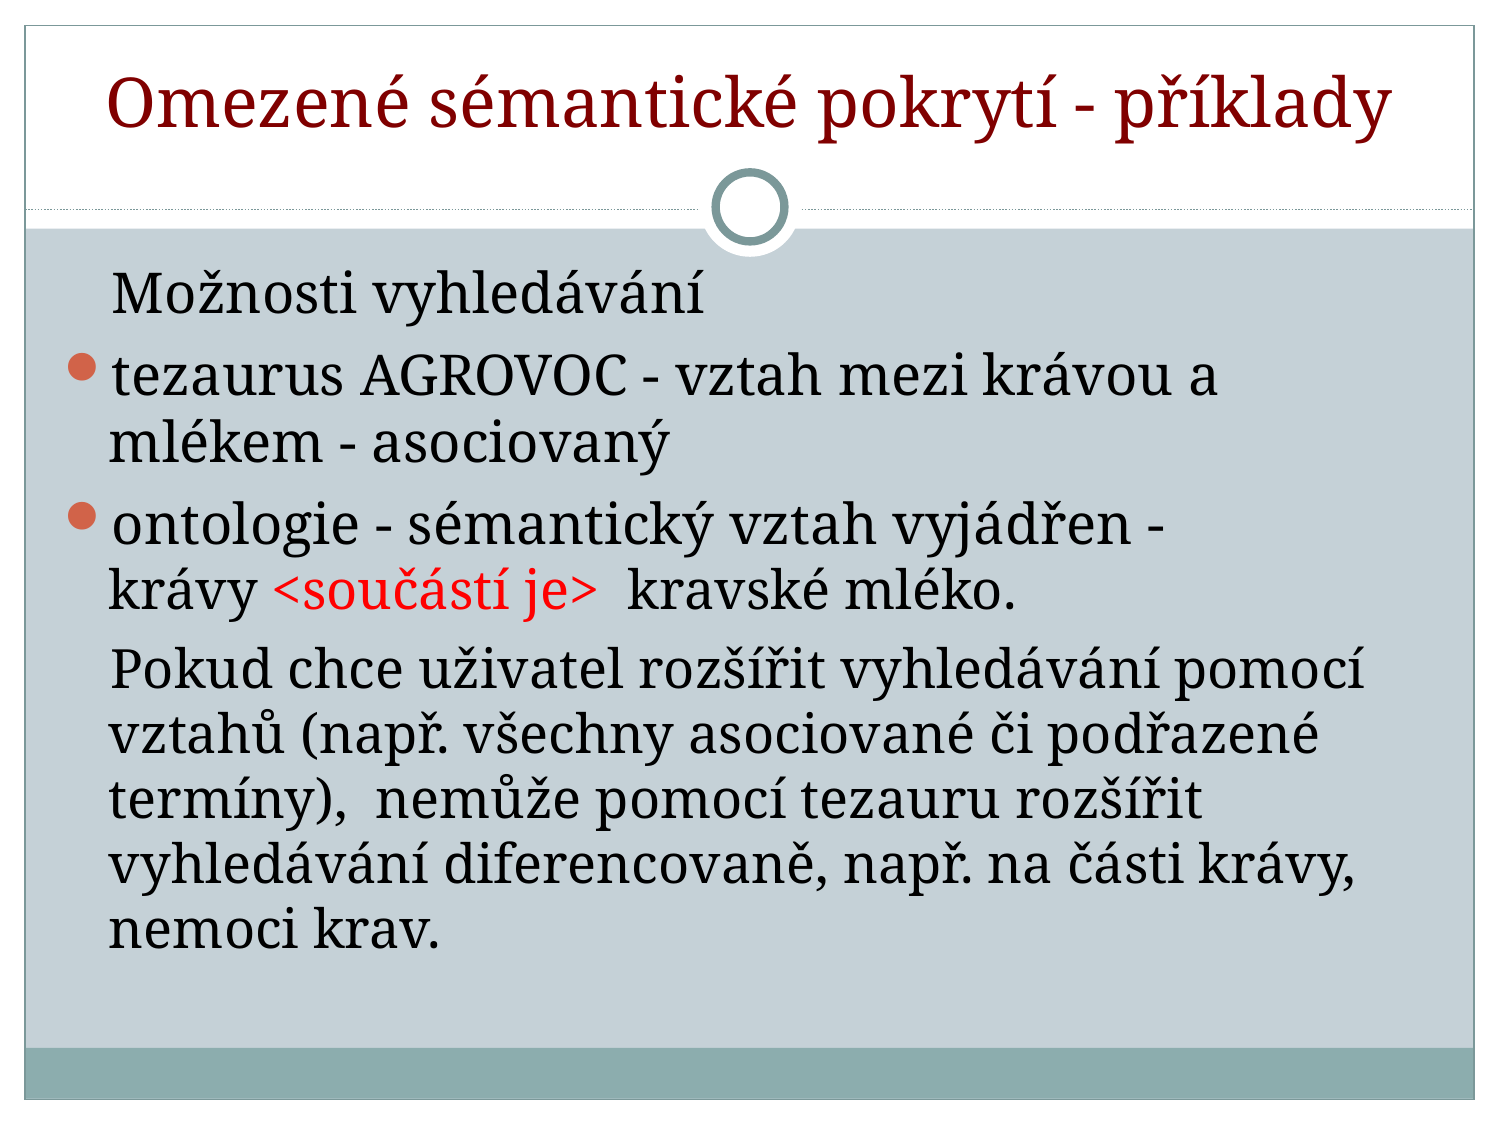

# Omezené sémantické pokrytí - příklady
Možnosti vyhledávání
tezaurus AGROVOC - vztah mezi krávou a mlékem - asociovaný
ontologie - sémantický vztah vyjádřen -
krávy <součástí je> kravské mléko.
Pokud chce uživatel rozšířit vyhledávání pomocí vztahů (např. všechny asociované či podřazené termíny), nemůže pomocí tezauru rozšířit vyhledávání diferencovaně, např. na části krávy, nemoci krav.